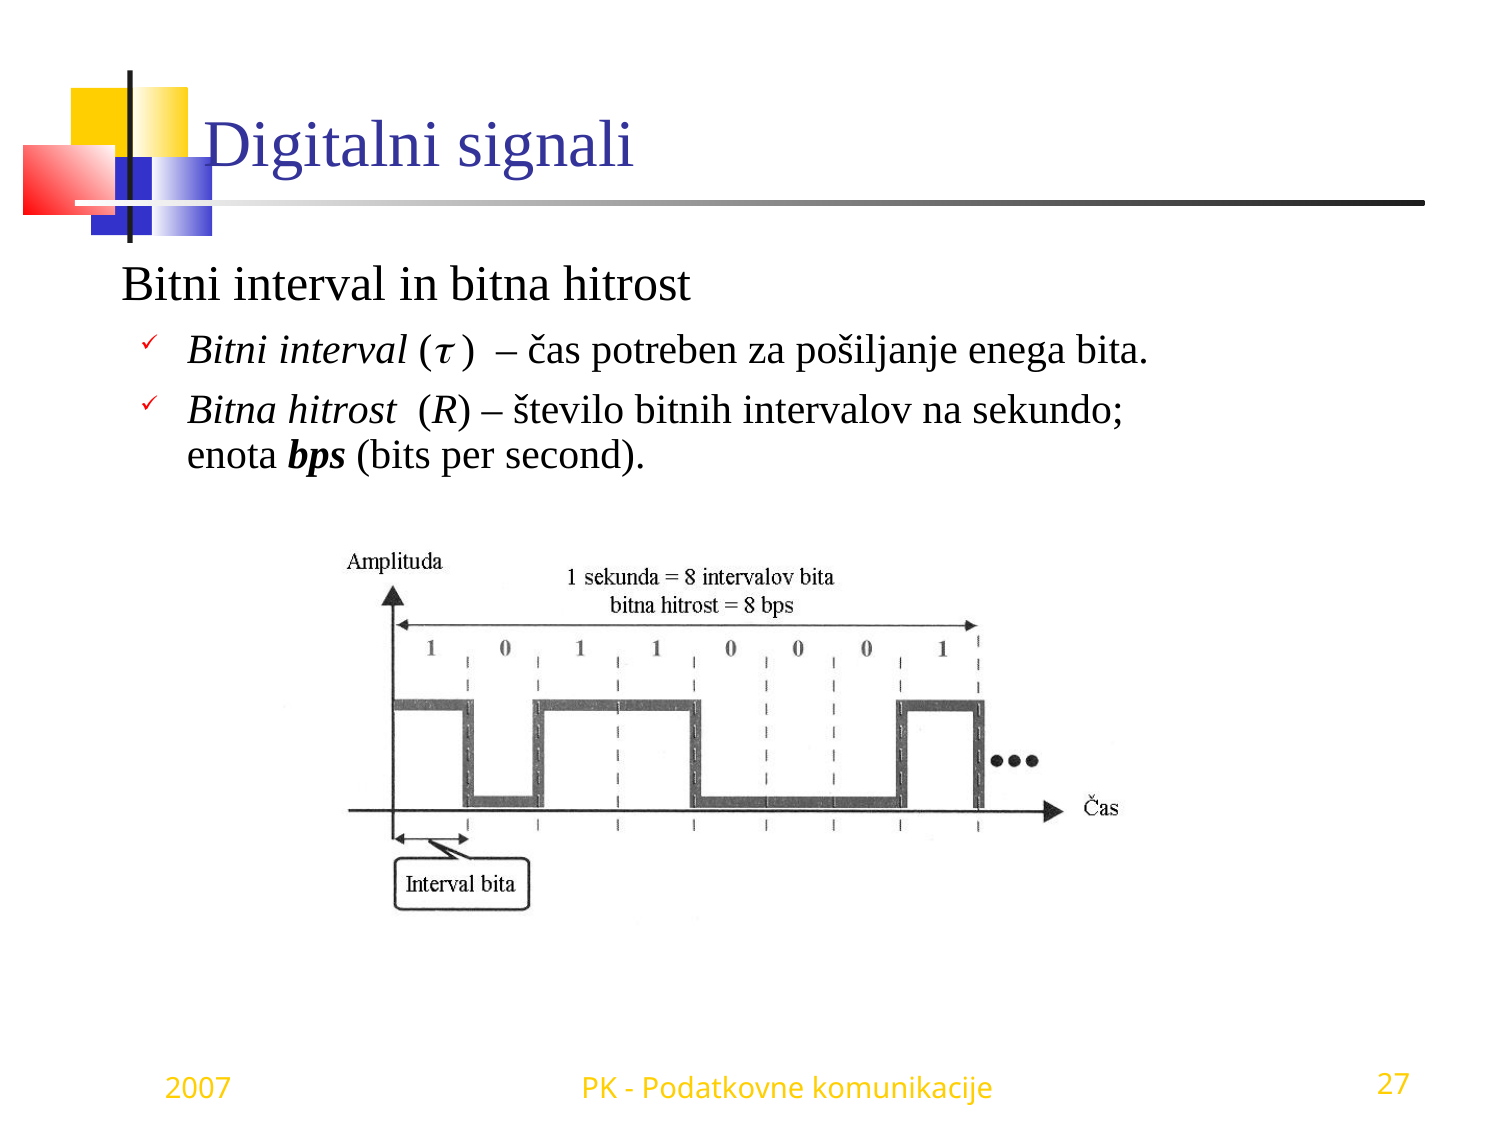

# Digitalni signali
	Bitni interval in bitna hitrost
Bitni interval ( ) – čas potreben za pošiljanje enega bita.
Bitna hitrost (R) – število bitnih intervalov na sekundo;
enota bps (bits per second).
2007
PK - Podatkovne komunikacije